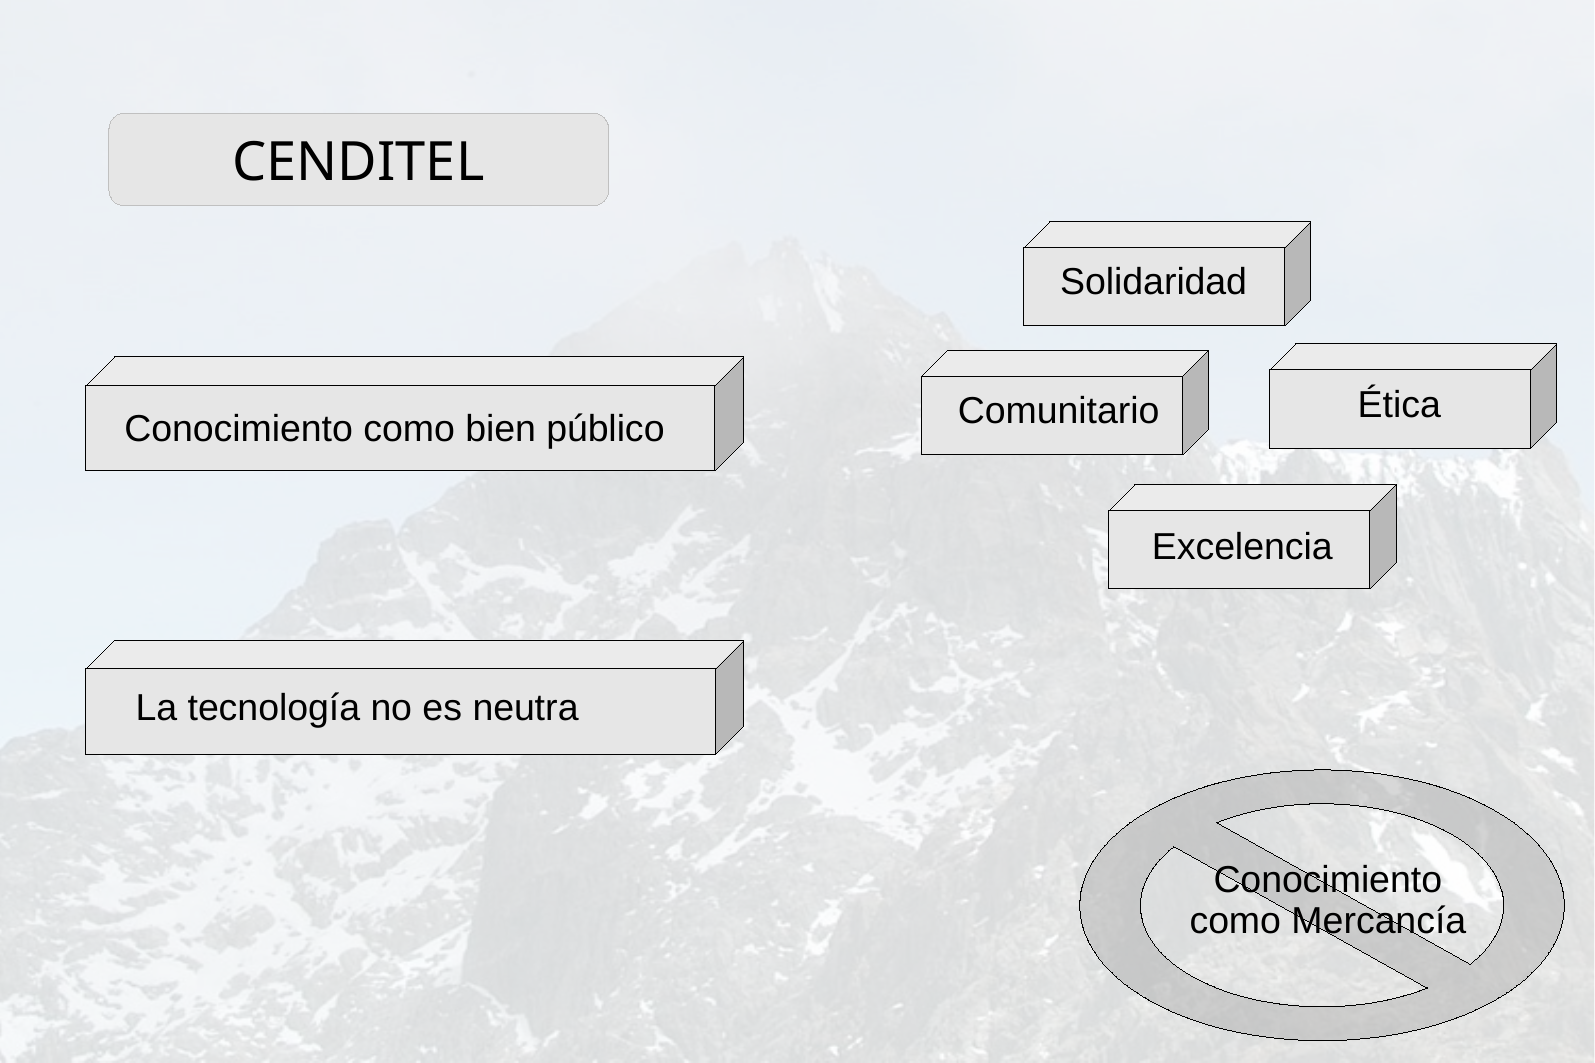

CENDITEL
Solidaridad
Ética
Comunitario
Conocimiento como bien público
Excelencia
La tecnología no es neutra
Conocimiento como Mercancía